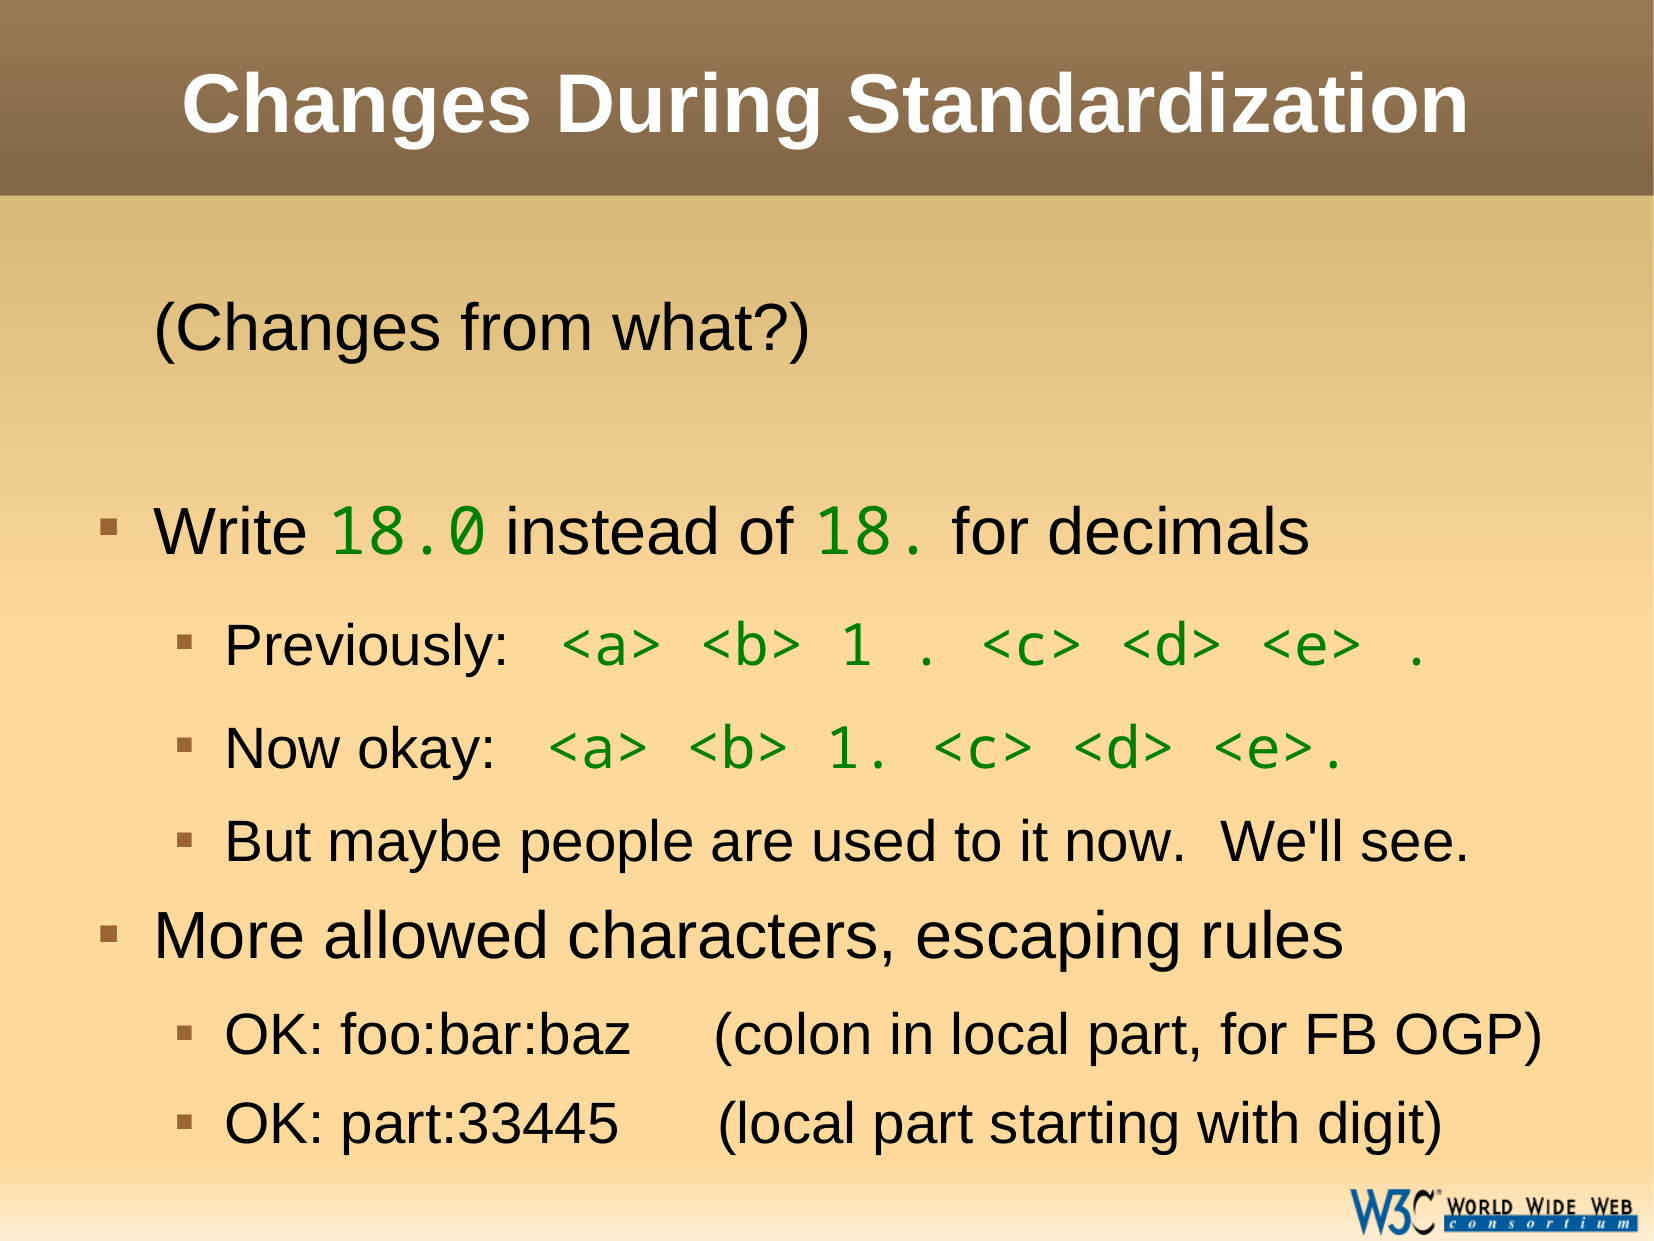

# Changes During Standardization
(Changes from what?)
Write 18.0 instead of 18. for decimals
Previously: <a> <b> 1 . <c> <d> <e> .
Now okay: <a> <b> 1. <c> <d> <e>.
But maybe people are used to it now. We'll see.
More allowed characters, escaping rules
OK: foo:bar:baz (colon in local part, for FB OGP)
OK: part:33445 (local part starting with digit)